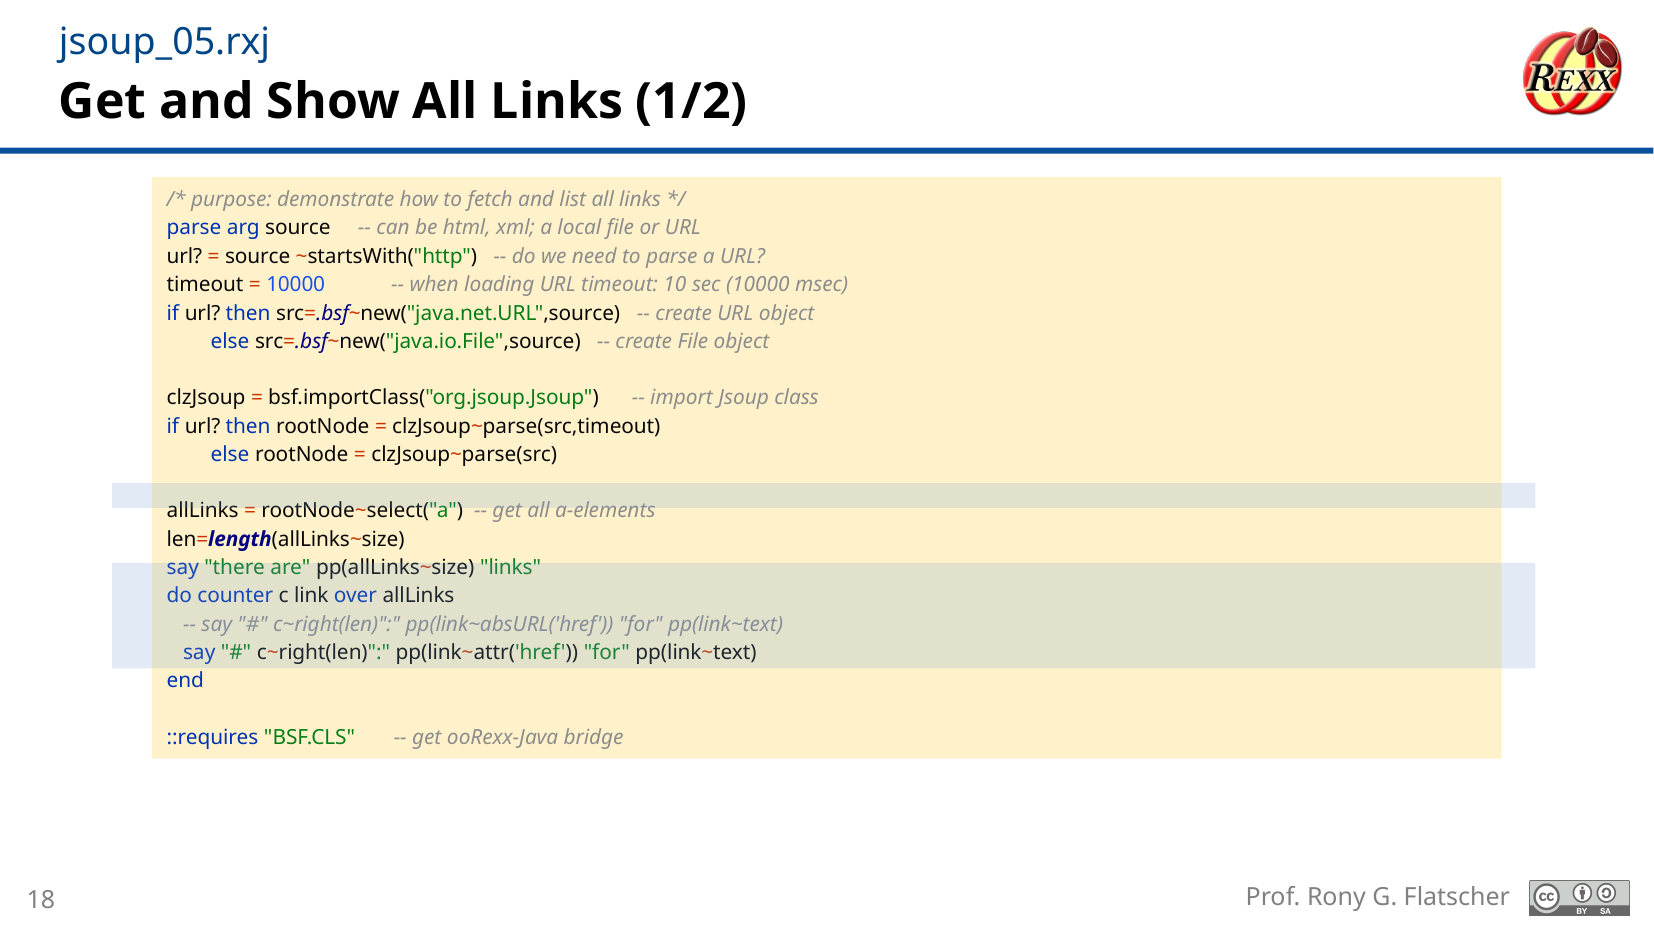

# jsoup_05.rxj Get and Show All Links (1/2)
/* purpose: demonstrate how to fetch and list all links */
parse arg source -- can be html, xml; a local file or URL
url? = source ~startsWith("http") -- do we need to parse a URL?
timeout = 10000 -- when loading URL timeout: 10 sec (10000 msec)
if url? then src=.bsf~new("java.net.URL",source) -- create URL object
 else src=.bsf~new("java.io.File",source) -- create File object
clzJsoup = bsf.importClass("org.jsoup.Jsoup") -- import Jsoup class
if url? then rootNode = clzJsoup~parse(src,timeout)
 else rootNode = clzJsoup~parse(src)
allLinks = rootNode~select("a") -- get all a-elements
len=length(allLinks~size)
say "there are" pp(allLinks~size) "links"
do counter c link over allLinks
 -- say "#" c~right(len)":" pp(link~absURL('href')) "for" pp(link~text)
 say "#" c~right(len)":" pp(link~attr('href')) "for" pp(link~text)
end
::requires "BSF.CLS" -- get ooRexx-Java bridge